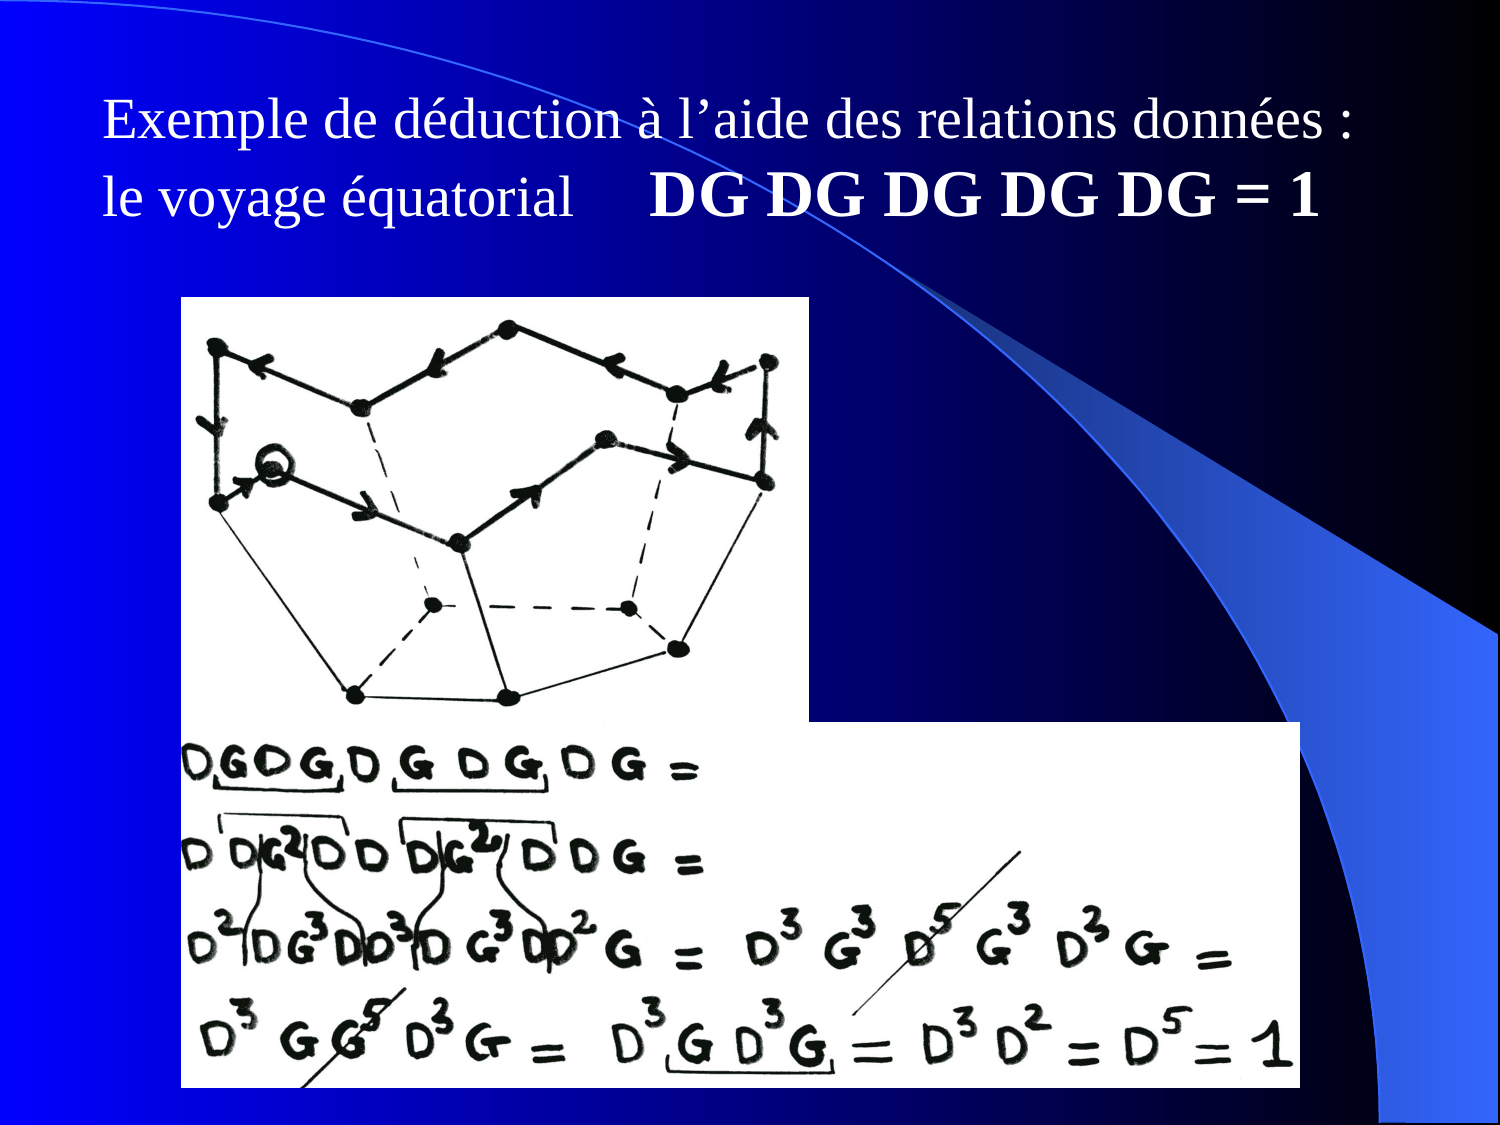

Exemple de déduction à l’aide des relations données :
le voyage équatorial DG DG DG DG DG = 1